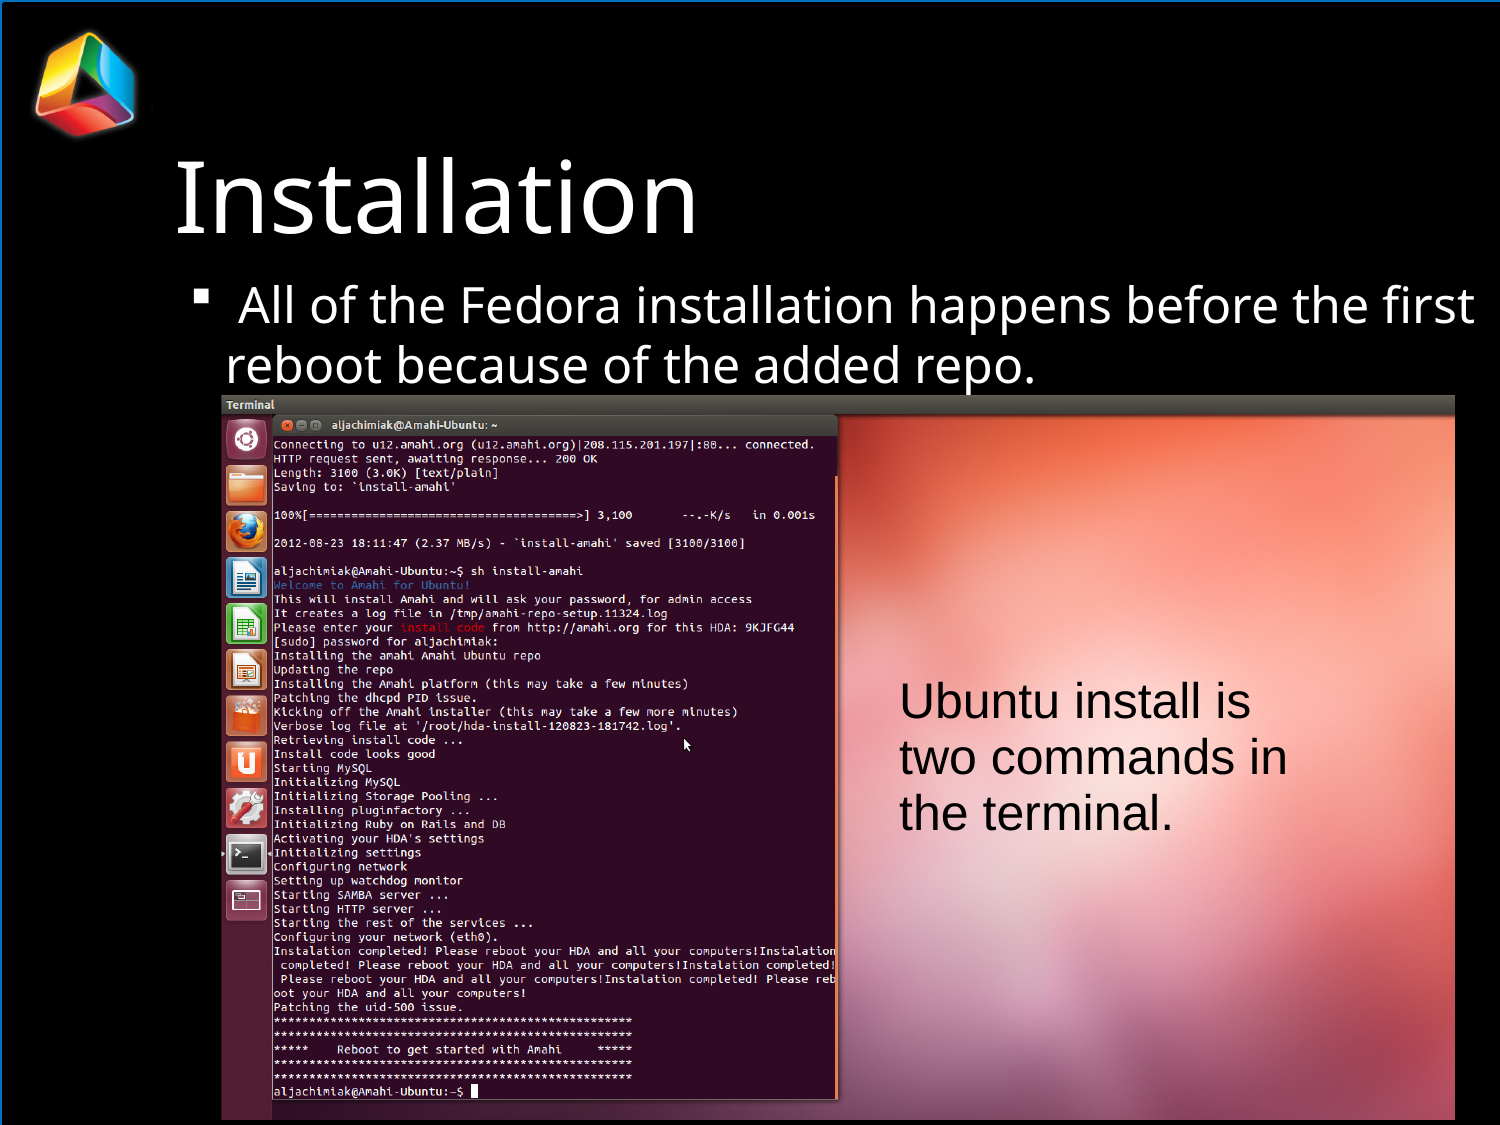

Installation
 All of the Fedora installation happens before the first reboot because of the added repo.
# Installation
							Ubuntu install is
							two commands in
							the terminal.